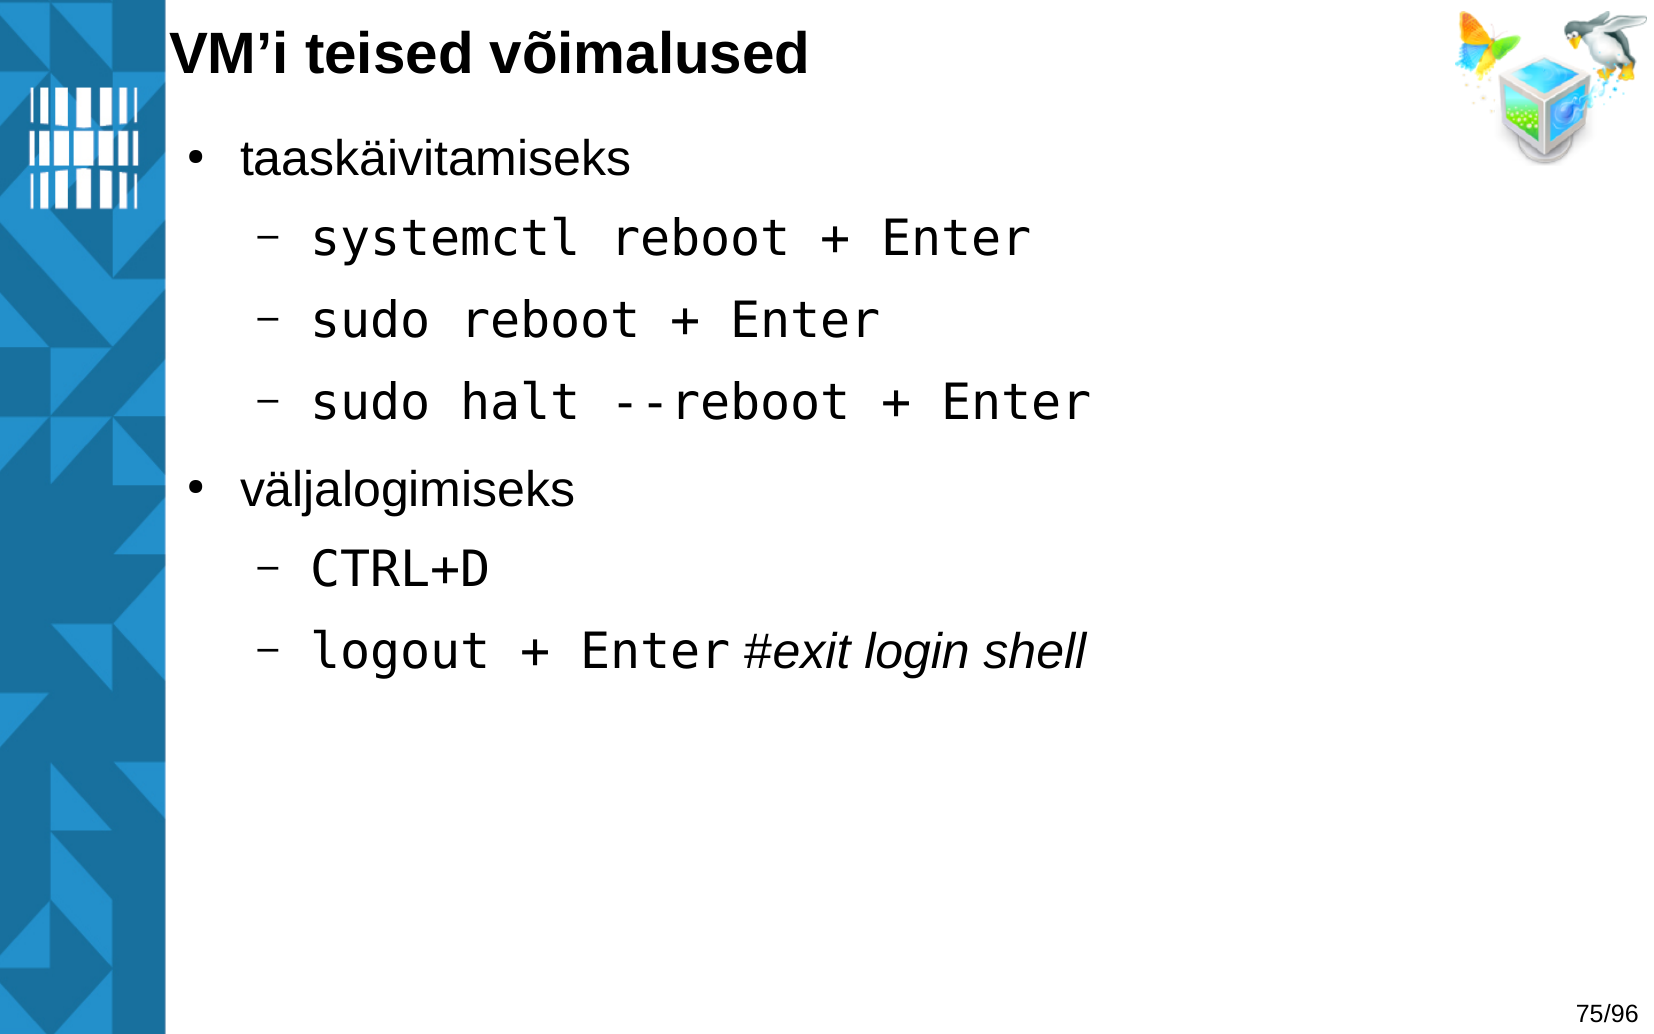

# VM’i teised võimalused
taaskäivitamiseks
systemctl reboot + Enter
sudo reboot + Enter
sudo halt --reboot + Enter
väljalogimiseks
CTRL+D
logout + Enter #exit login shell